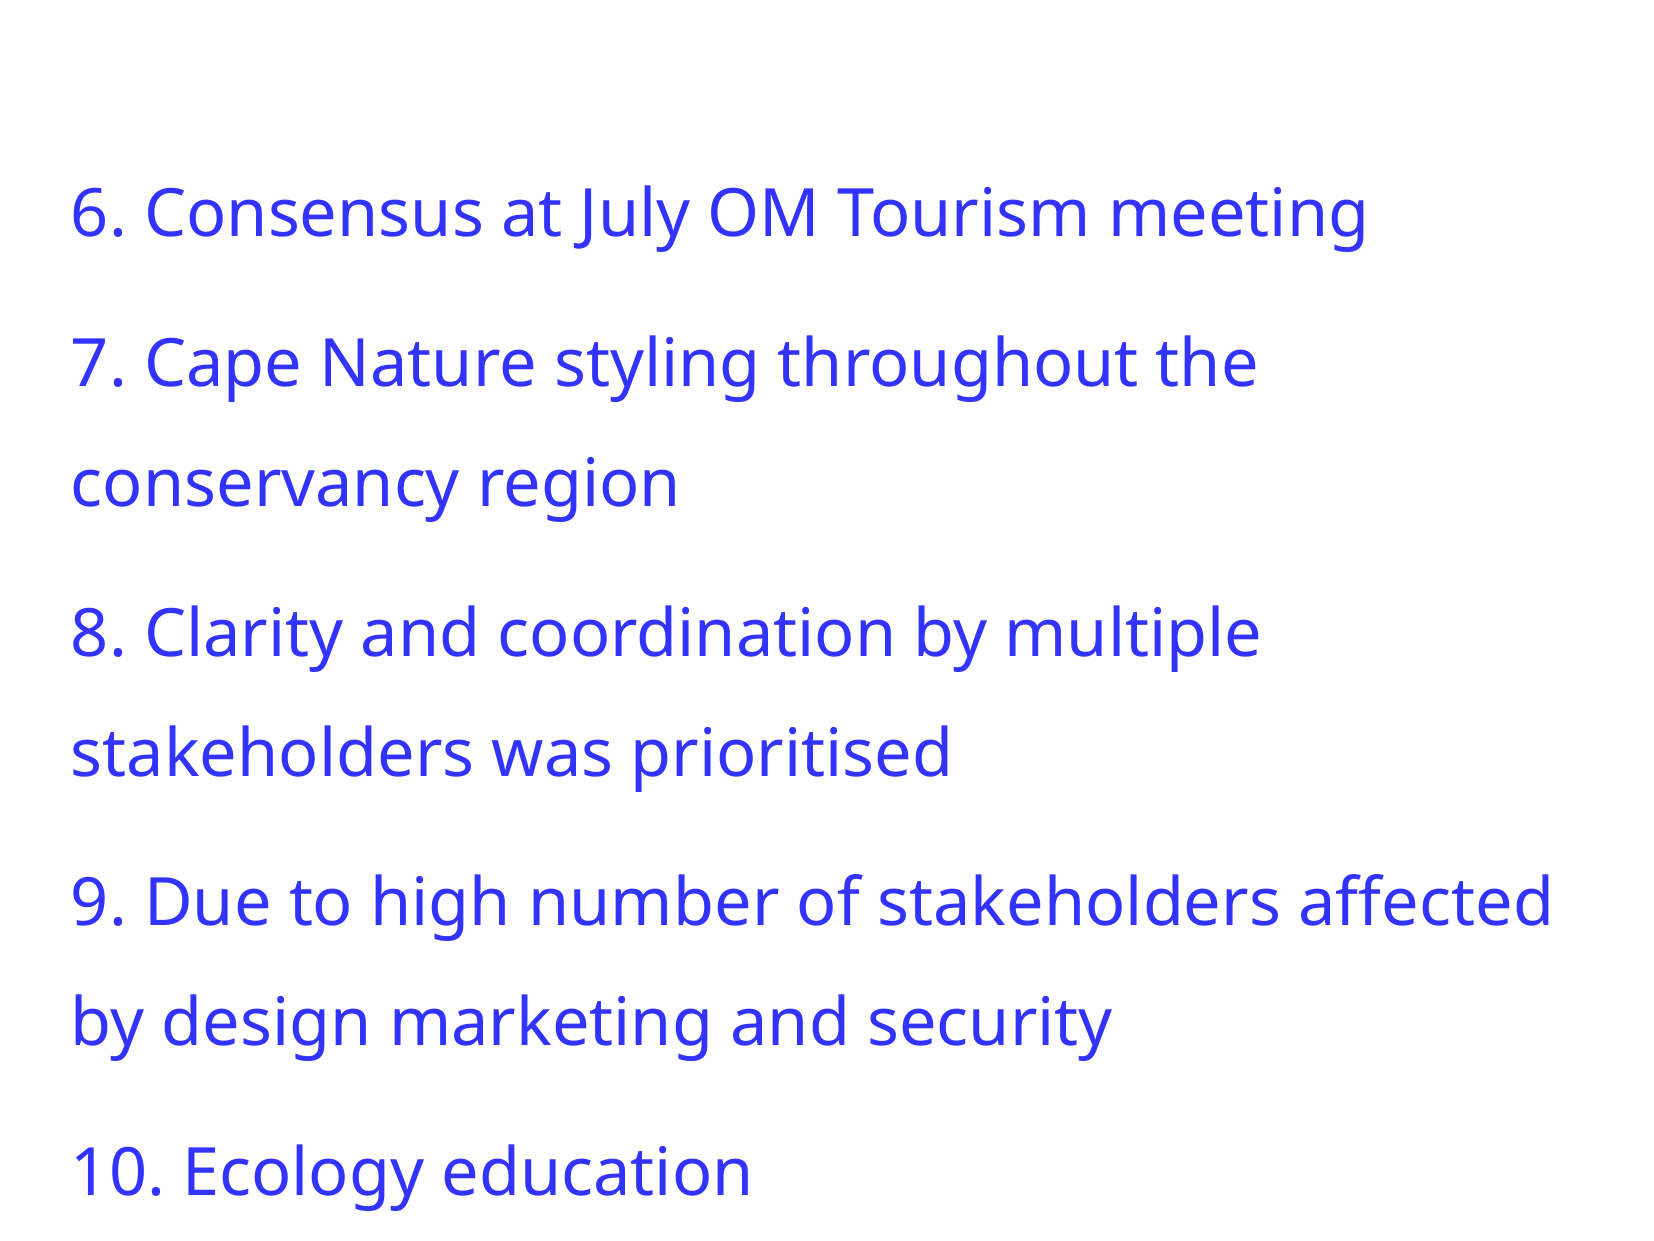

# 6. Consensus at July OM Tourism meeting
7. Cape Nature styling throughout the conservancy region
8. Clarity and coordination by multiple stakeholders was prioritised
9. Due to high number of stakeholders affected by design marketing and security
10. Ecology education